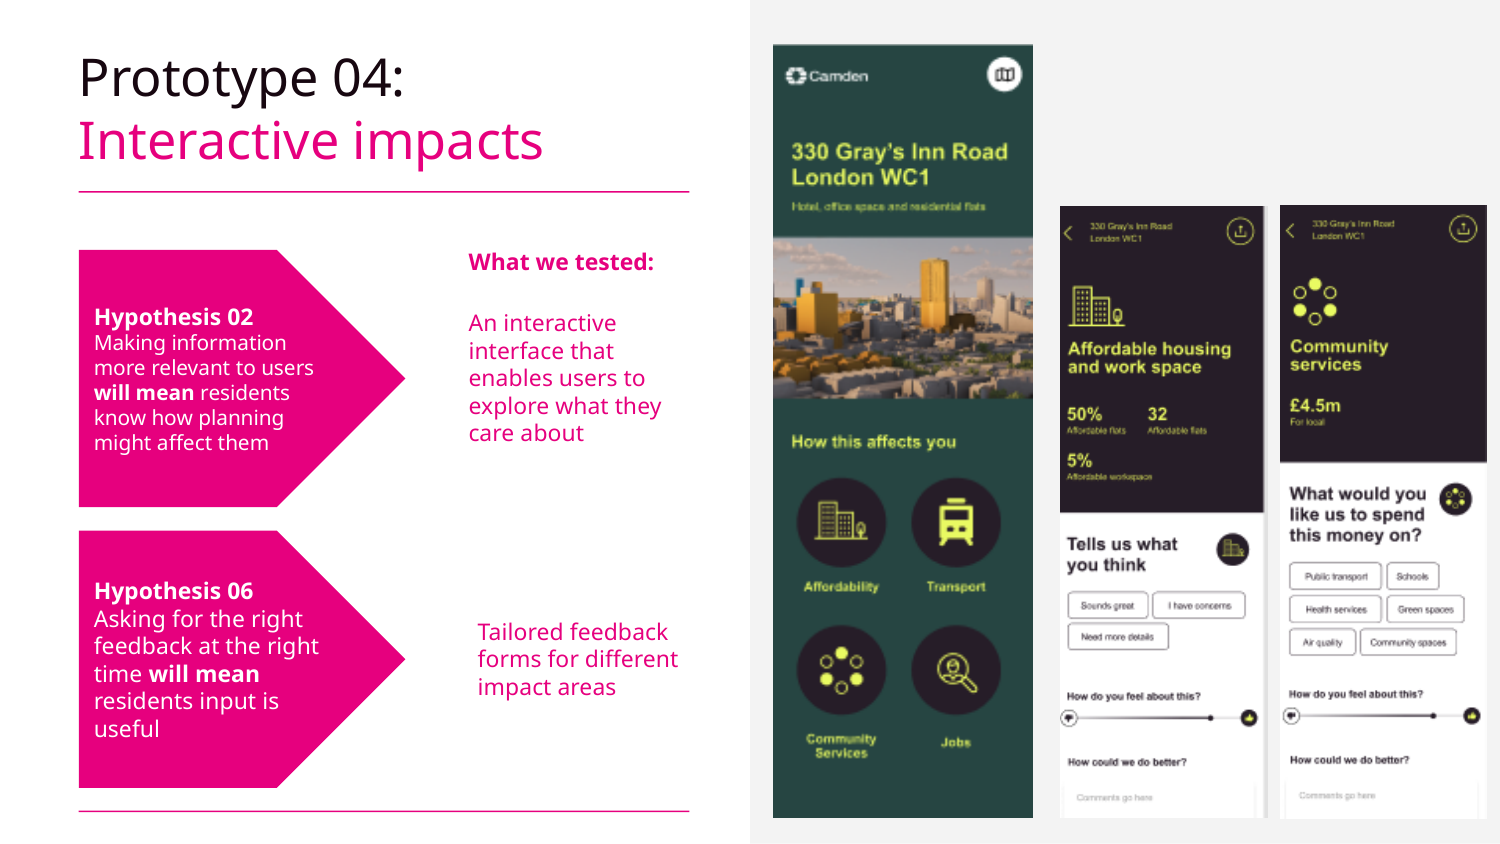

Prototype 04:
Interactive impacts
What we tested:
Hypothesis 02 Making information more relevant to users will mean residents know how planning might affect them
An interactive interface that enables users to explore what they care about
Hypothesis 06 Asking for the right feedback at the right time will mean residents input is useful
Tailored feedback forms for different impact areas